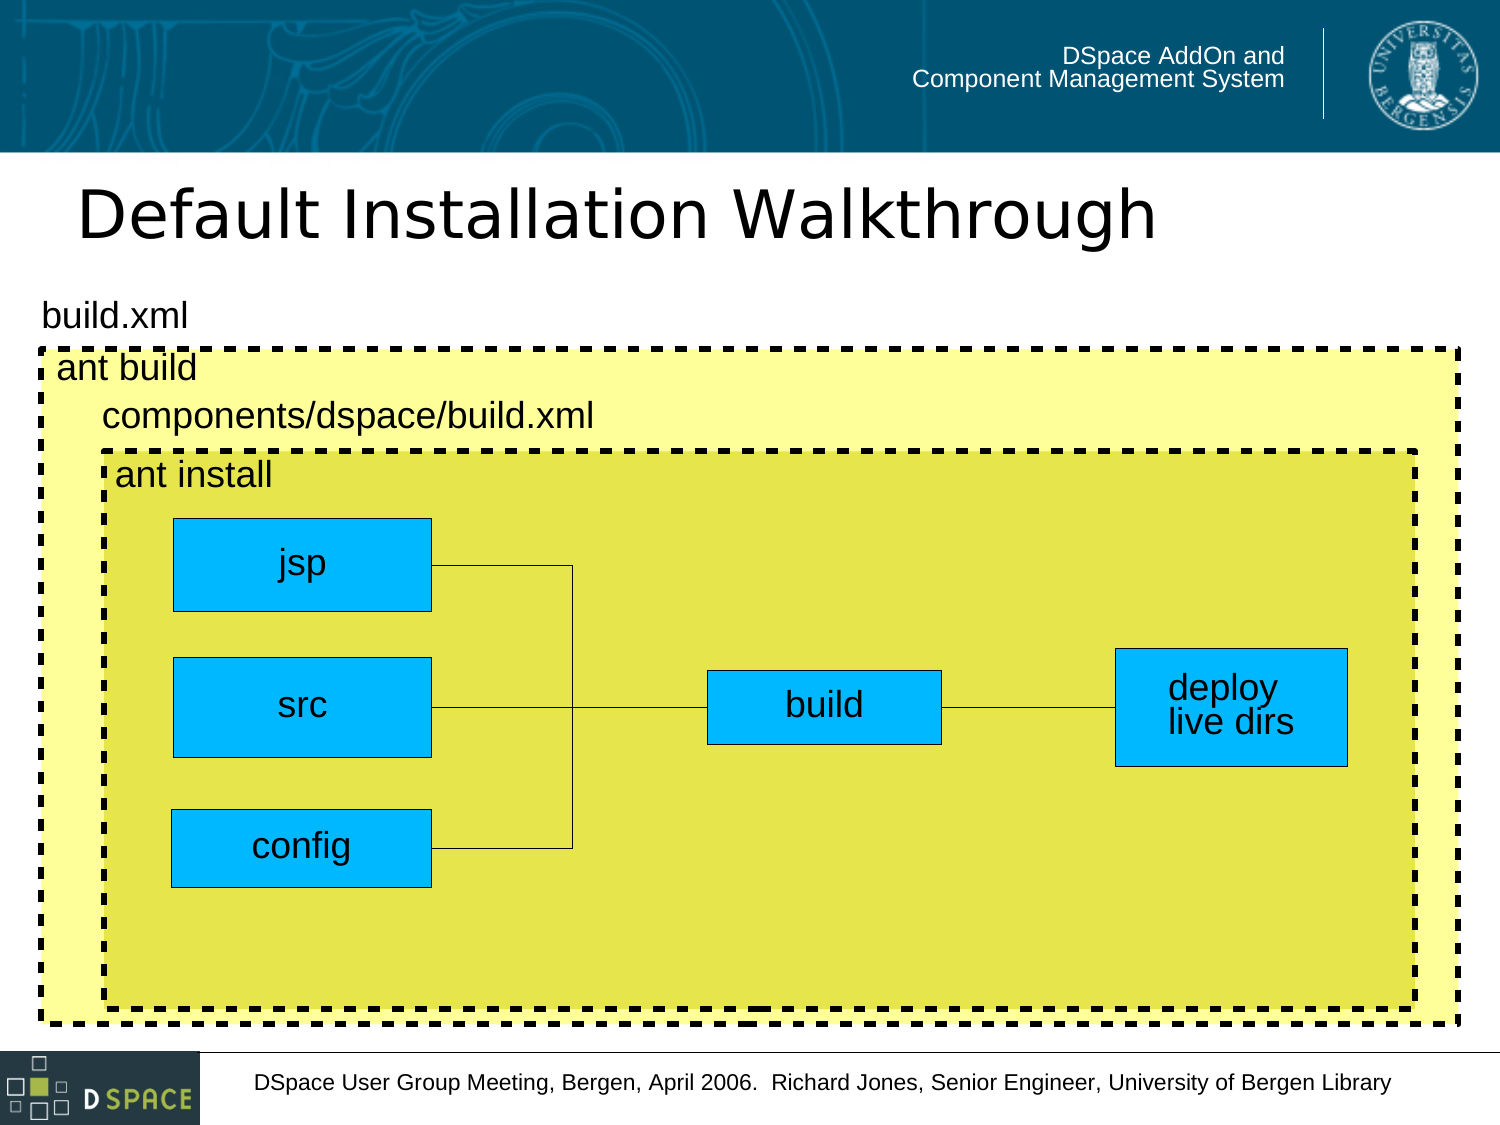

# Default Installation Walkthrough
build.xml
ant build
components/dspace/build.xml
ant install
jsp
deploy
live dirs
src
build
config